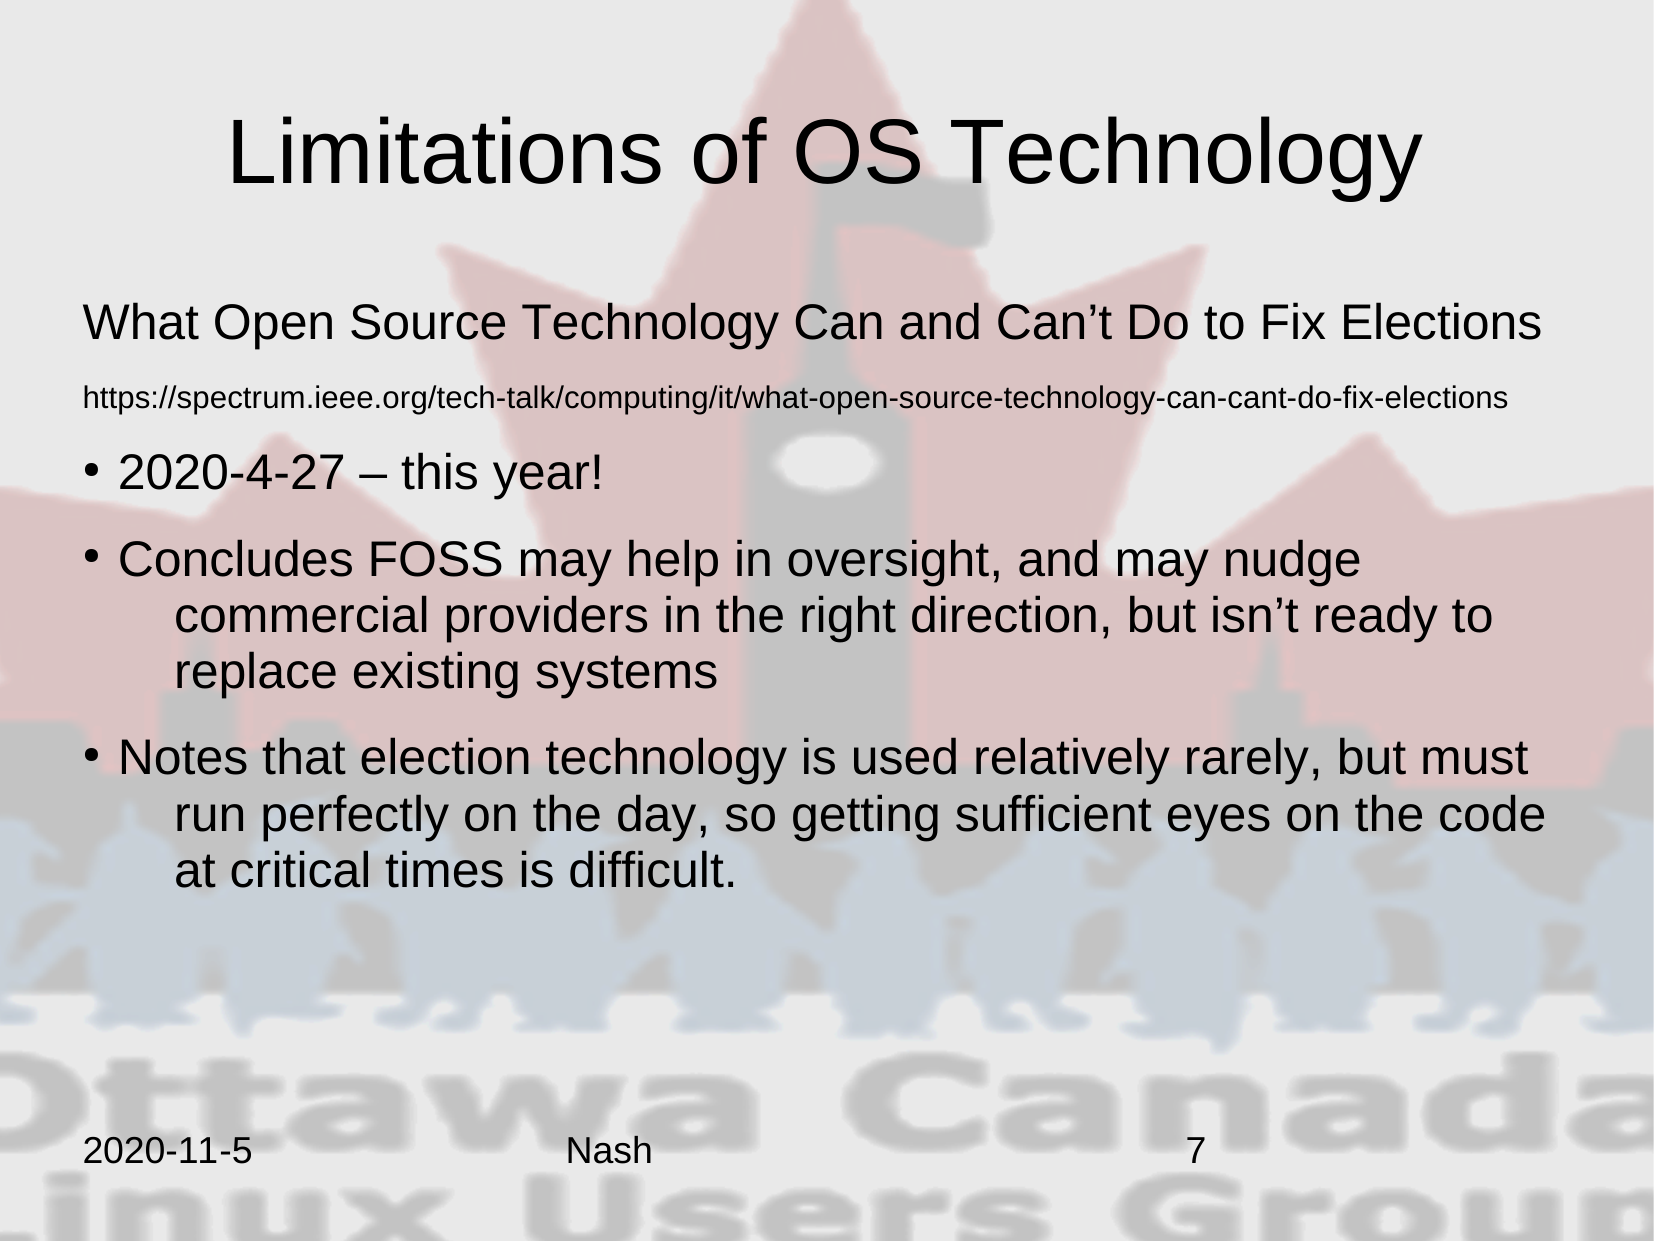

# Limitations of OS Technology
What Open Source Technology Can and Can’t Do to Fix Elections
https://spectrum.ieee.org/tech-talk/computing/it/what-open-source-technology-can-cant-do-fix-elections
2020-4-27 – this year!
Concludes FOSS may help in oversight, and may nudge commercial providers in the right direction, but isn’t ready to replace existing systems
Notes that election technology is used relatively rarely, but must run perfectly on the day, so getting sufficient eyes on the code at critical times is difficult.
7